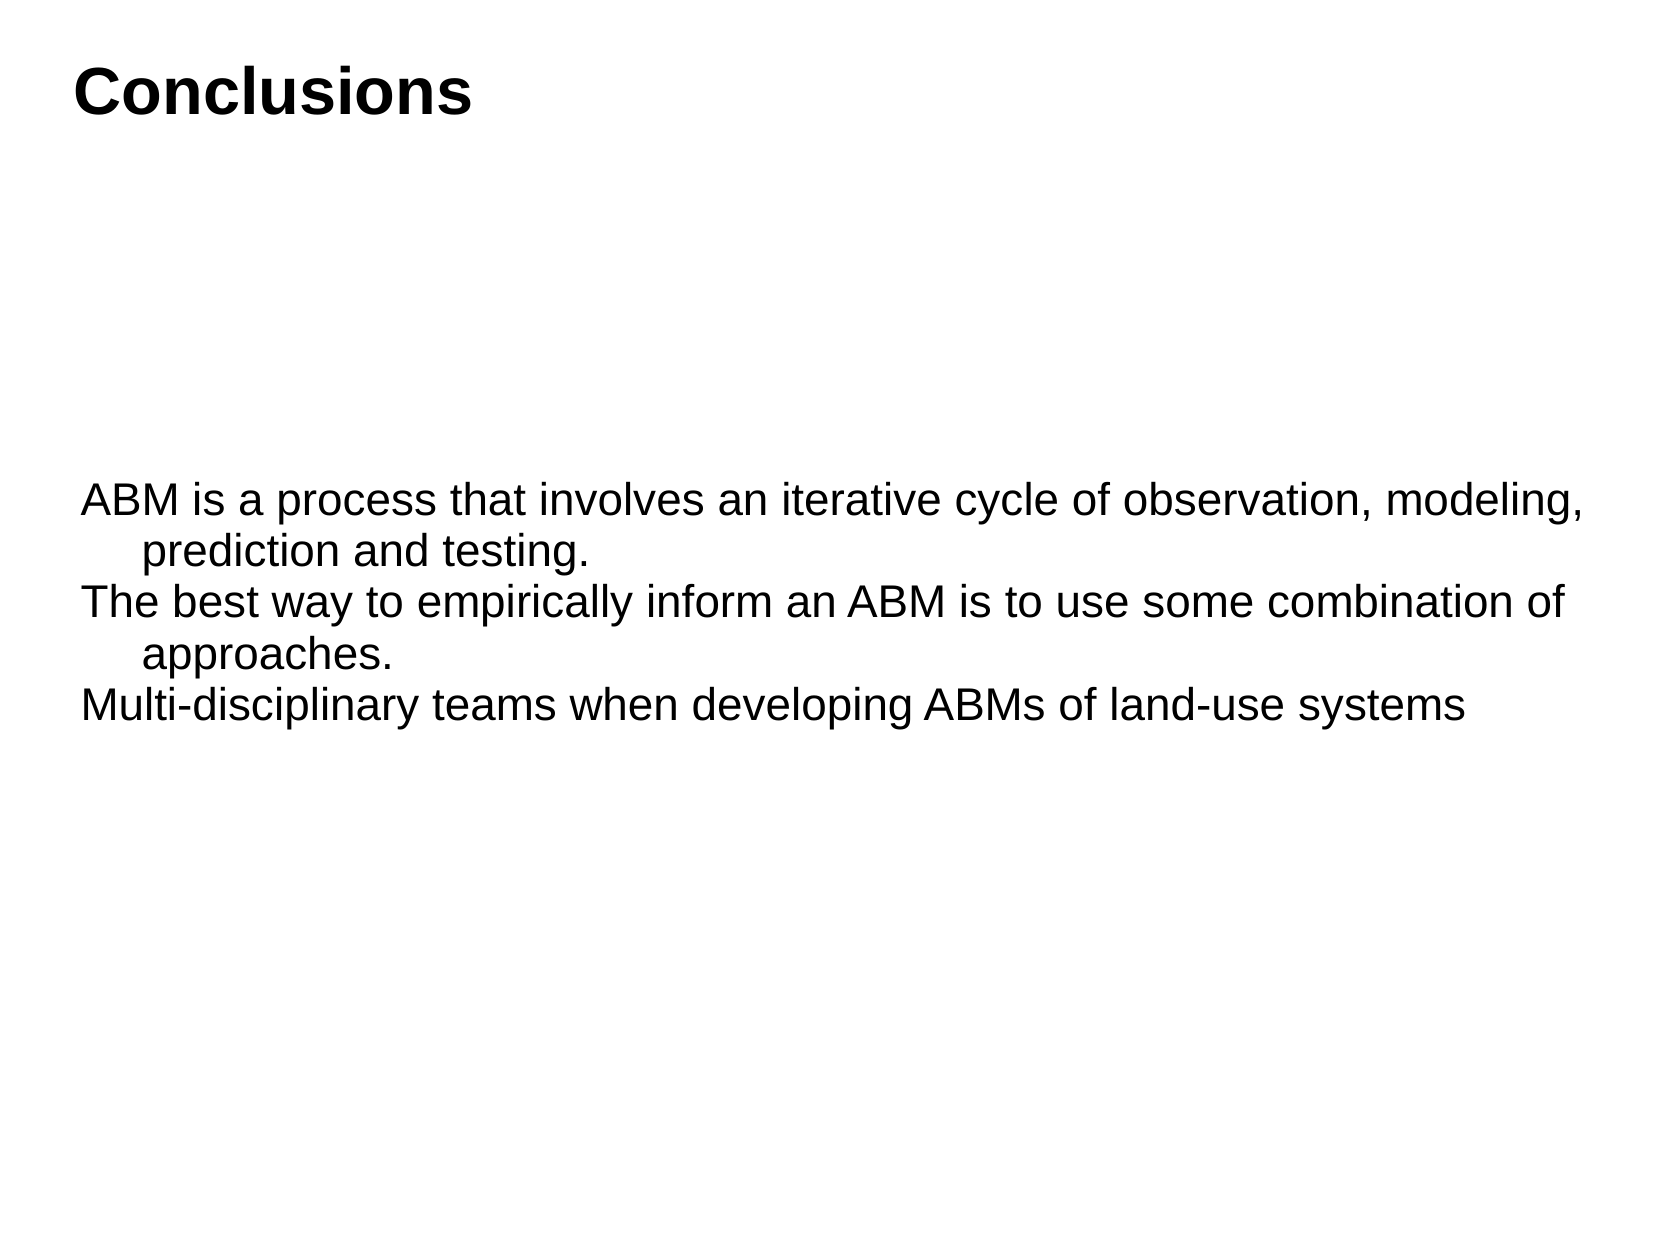

Conclusions
 ABM is a process that involves an iterative cycle of observation, modeling, 		prediction and testing.
 The best way to empirically inform an ABM is to use some combination of 		approaches.
 Multi-disciplinary teams when developing ABMs of land-use systems